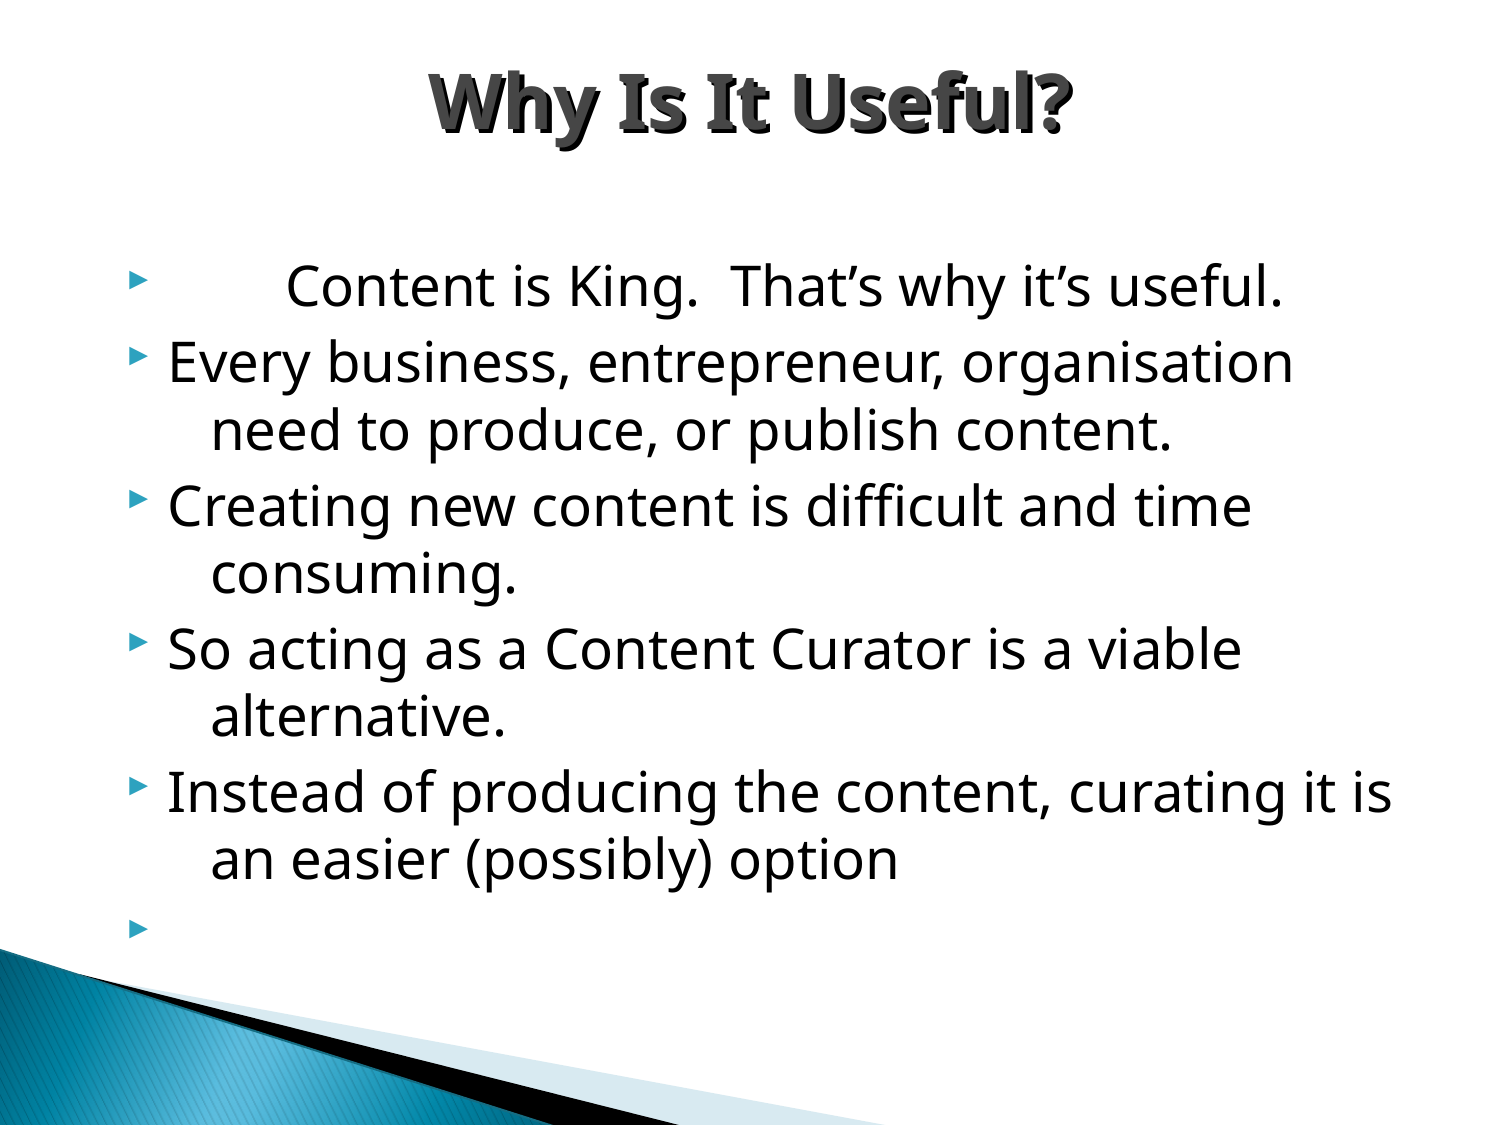

Why Is It Useful?
# Content is King. That’s why it’s useful.
Every business, entrepreneur, organisation need to produce, or publish content.
Creating new content is difficult and time consuming.
So acting as a Content Curator is a viable alternative.
Instead of producing the content, curating it is an easier (possibly) option